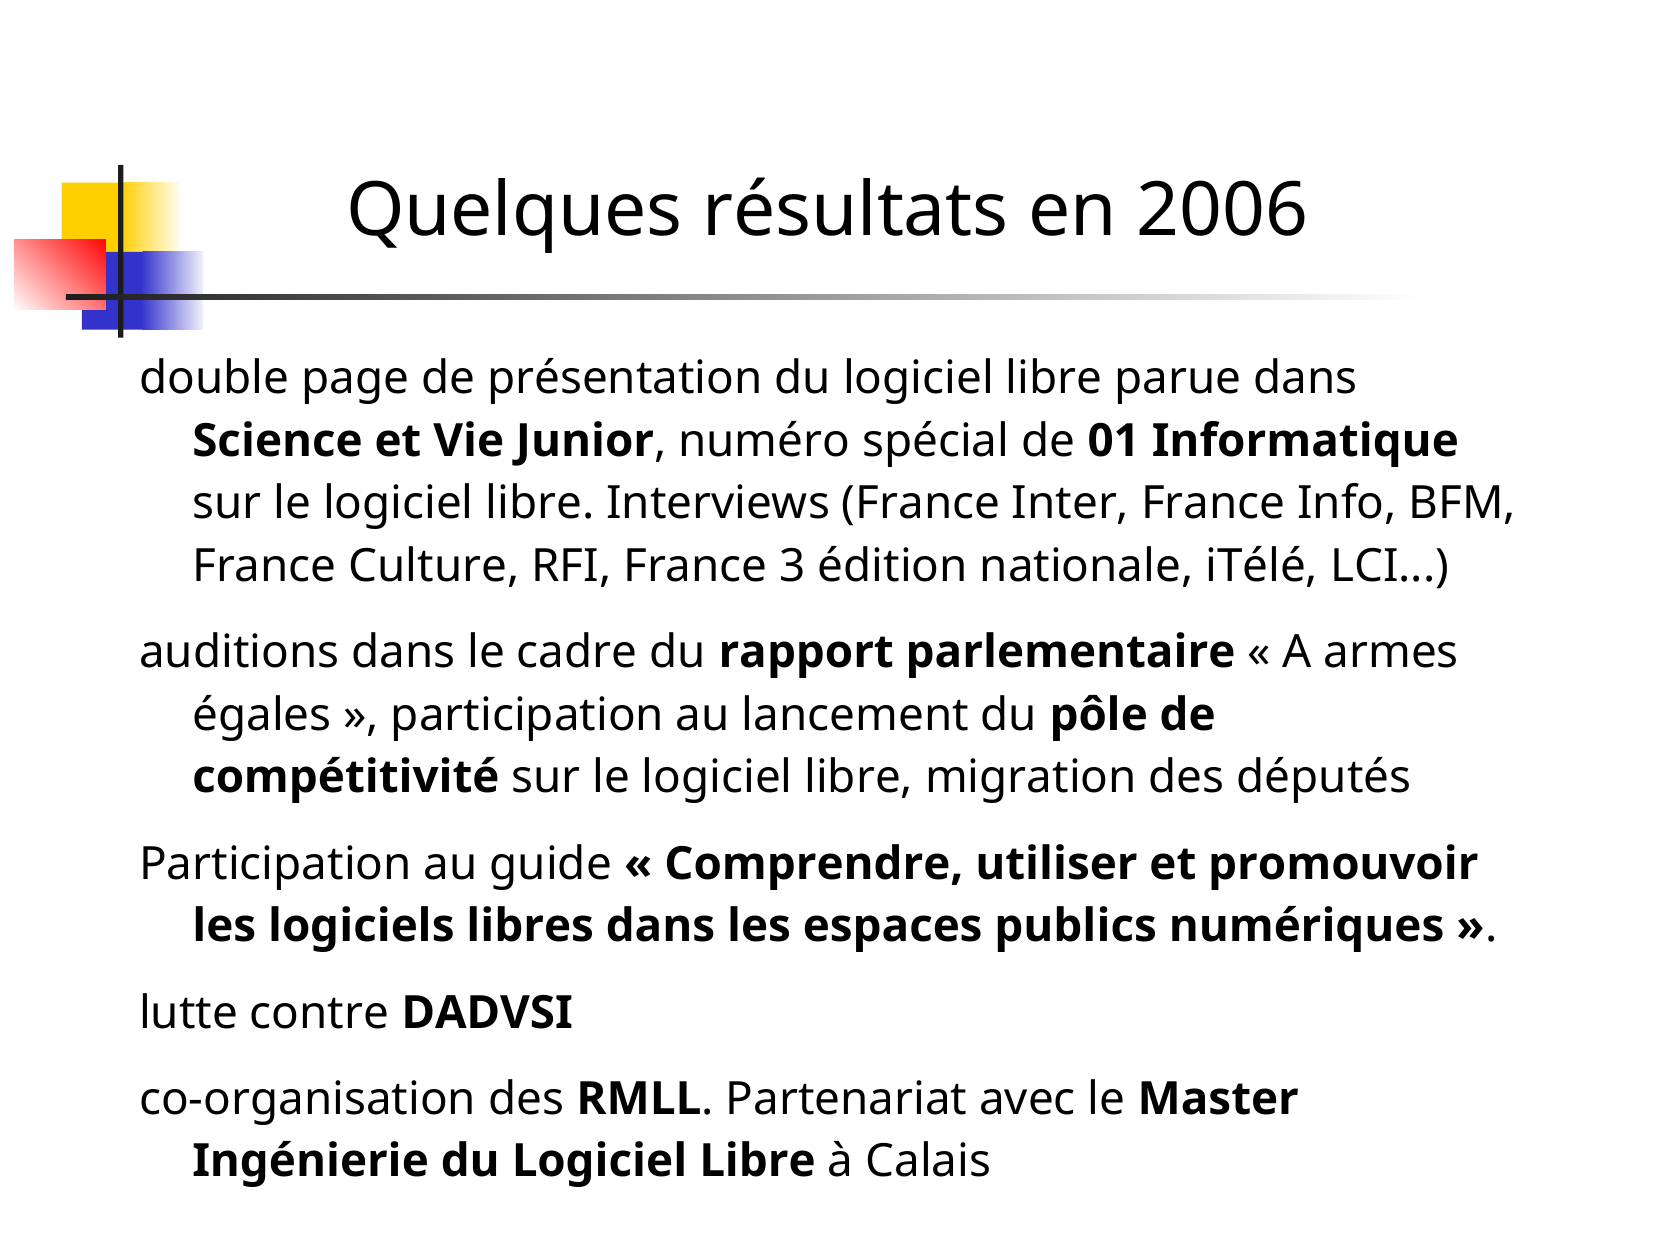

# Quelques résultats en 2006
double page de présentation du logiciel libre parue dans Science et Vie Junior, numéro spécial de 01 Informatique sur le logiciel libre. Interviews (France Inter, France Info, BFM, France Culture, RFI, France 3 édition nationale, iTélé, LCI...)
auditions dans le cadre du rapport parlementaire « A armes égales », participation au lancement du pôle de compétitivité sur le logiciel libre, migration des députés
Participation au guide « Comprendre, utiliser et promouvoir les logiciels libres dans les espaces publics numériques ».
lutte contre DADVSI
co-organisation des RMLL. Partenariat avec le Master Ingénierie du Logiciel Libre à Calais